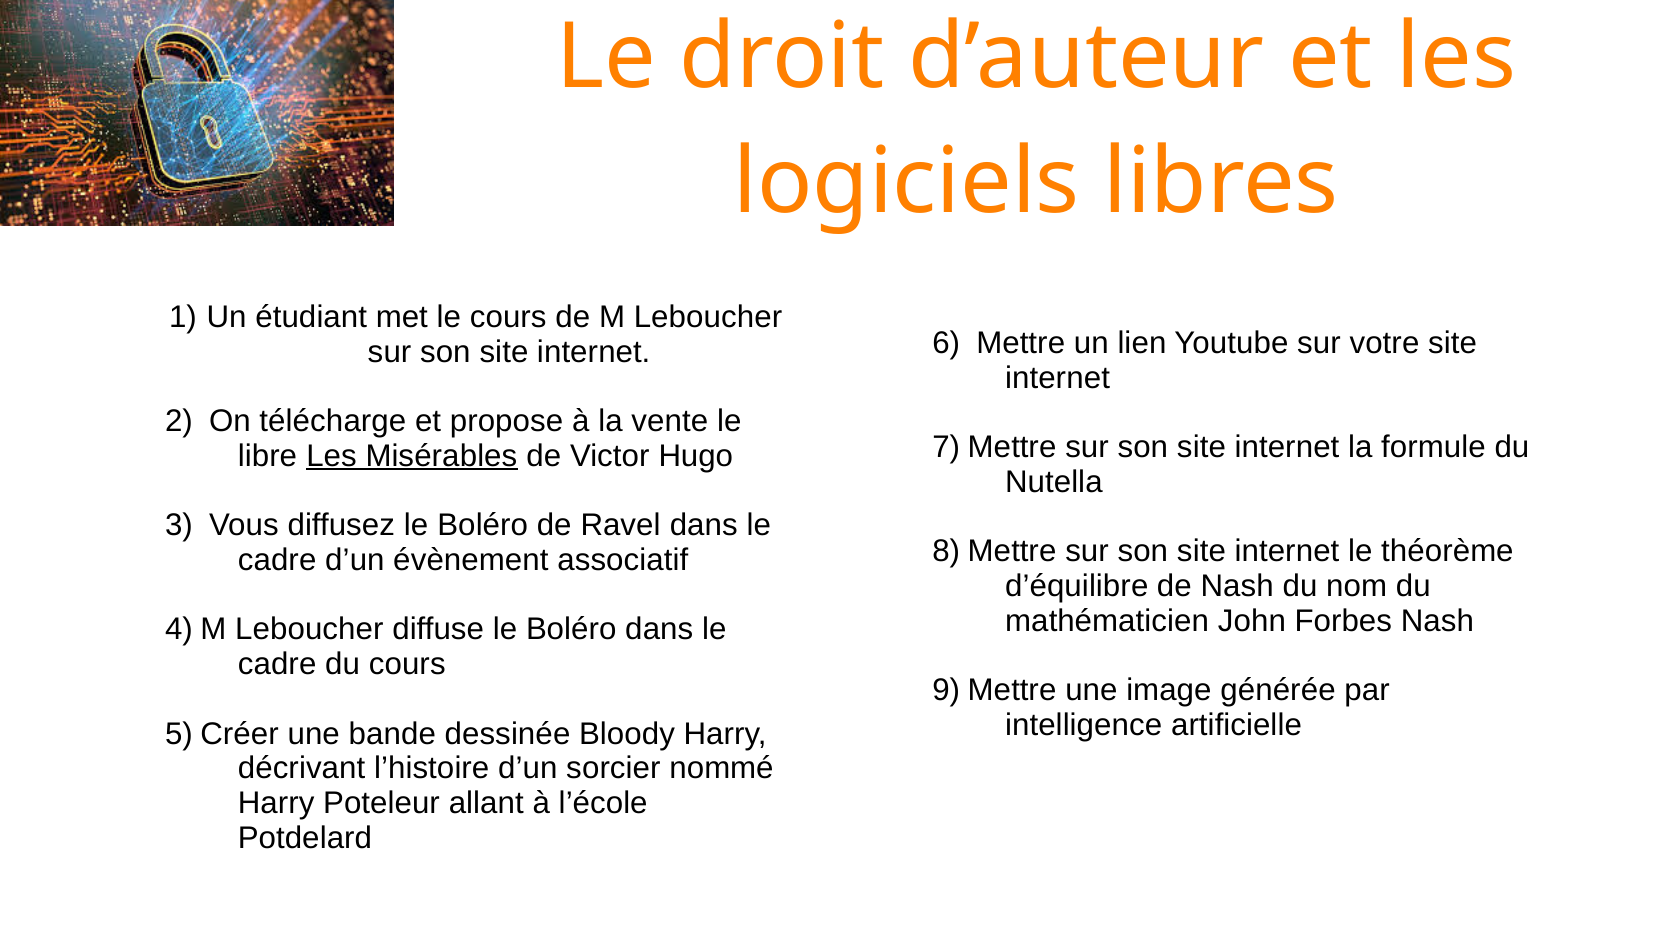

# Le droit d’auteur et les logiciels libres
 Mettre un lien Youtube sur votre site internet
Mettre sur son site internet la formule du Nutella
Mettre sur son site internet le théorème d’équilibre de Nash du nom du mathématicien John Forbes Nash
Mettre une image générée par intelligence artificielle
Un étudiant met le cours de M Leboucher sur son site internet.
 On télécharge et propose à la vente le libre Les Misérables de Victor Hugo
 Vous diffusez le Boléro de Ravel dans le cadre d’un évènement associatif
M Leboucher diffuse le Boléro dans le cadre du cours
Créer une bande dessinée Bloody Harry, décrivant l’histoire d’un sorcier nommé Harry Poteleur allant à l’école Potdelard